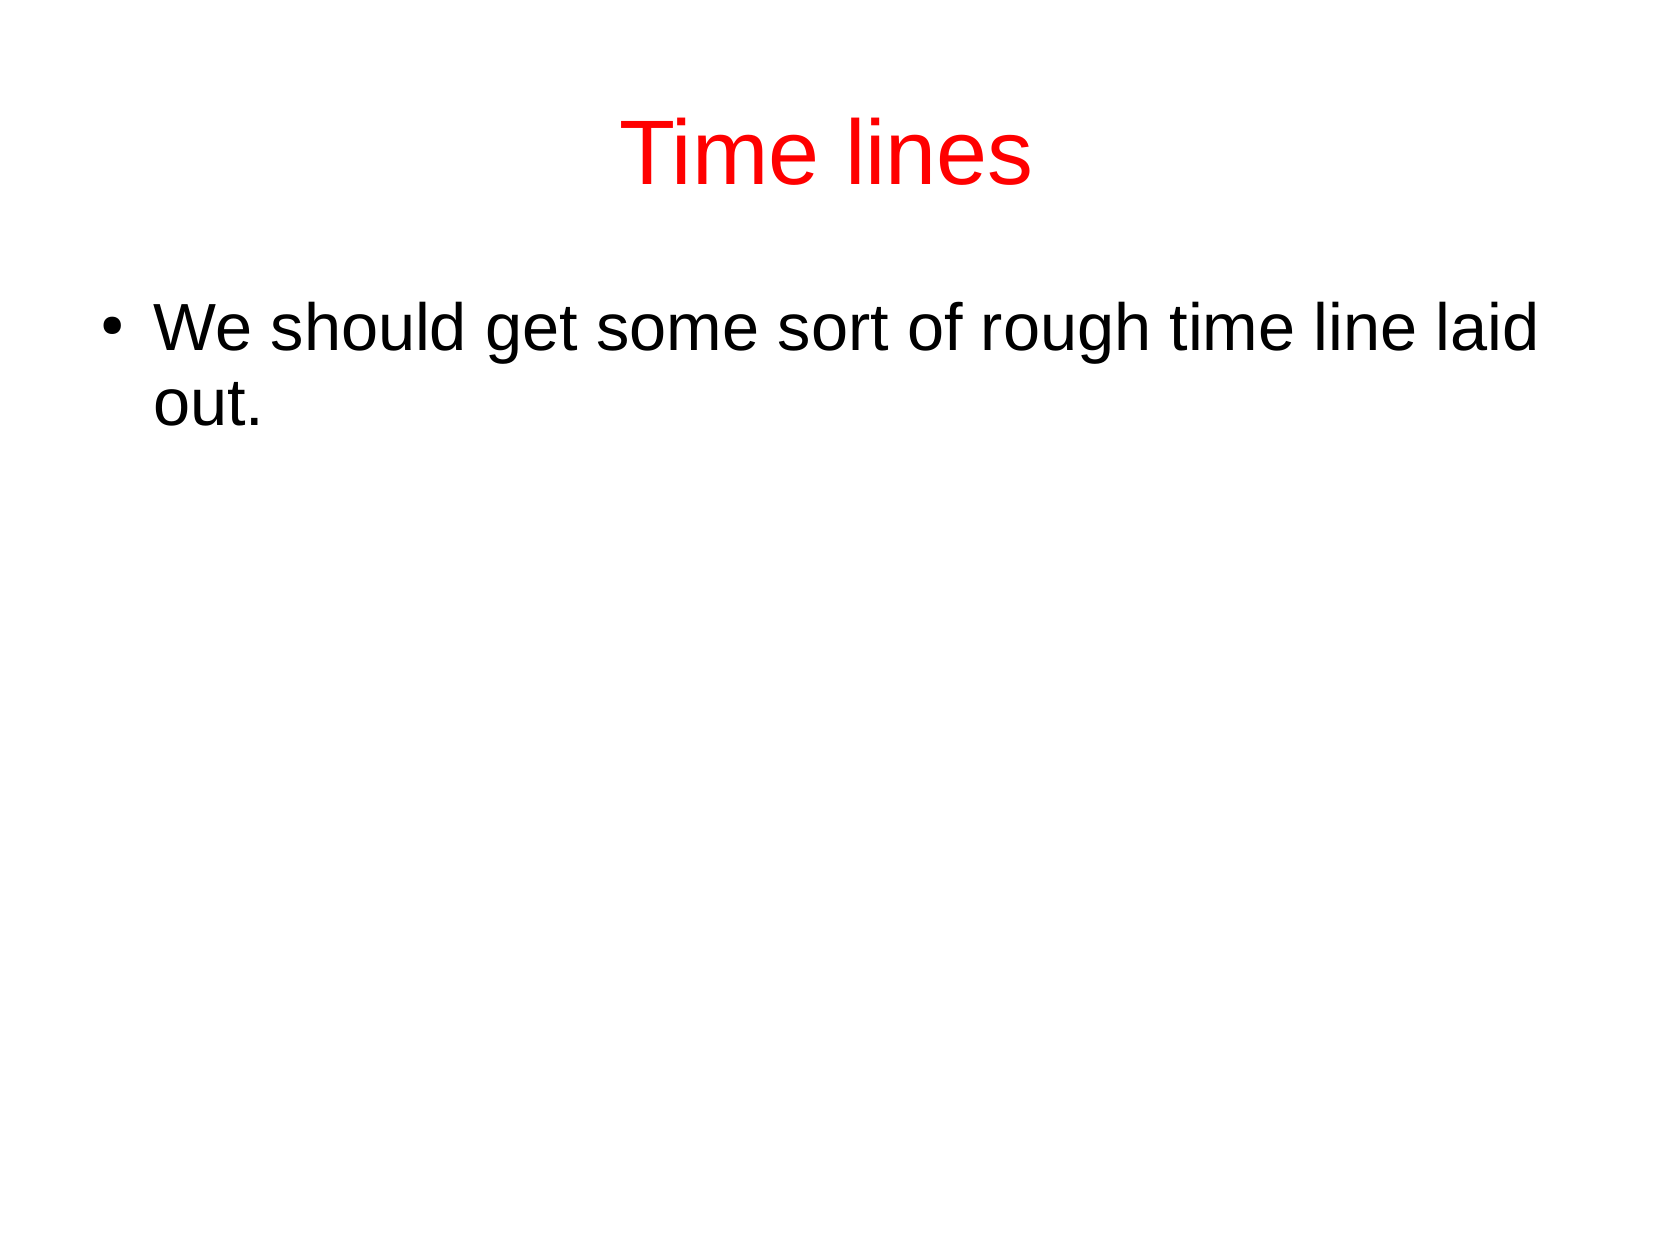

# Time lines
We should get some sort of rough time line laid out.